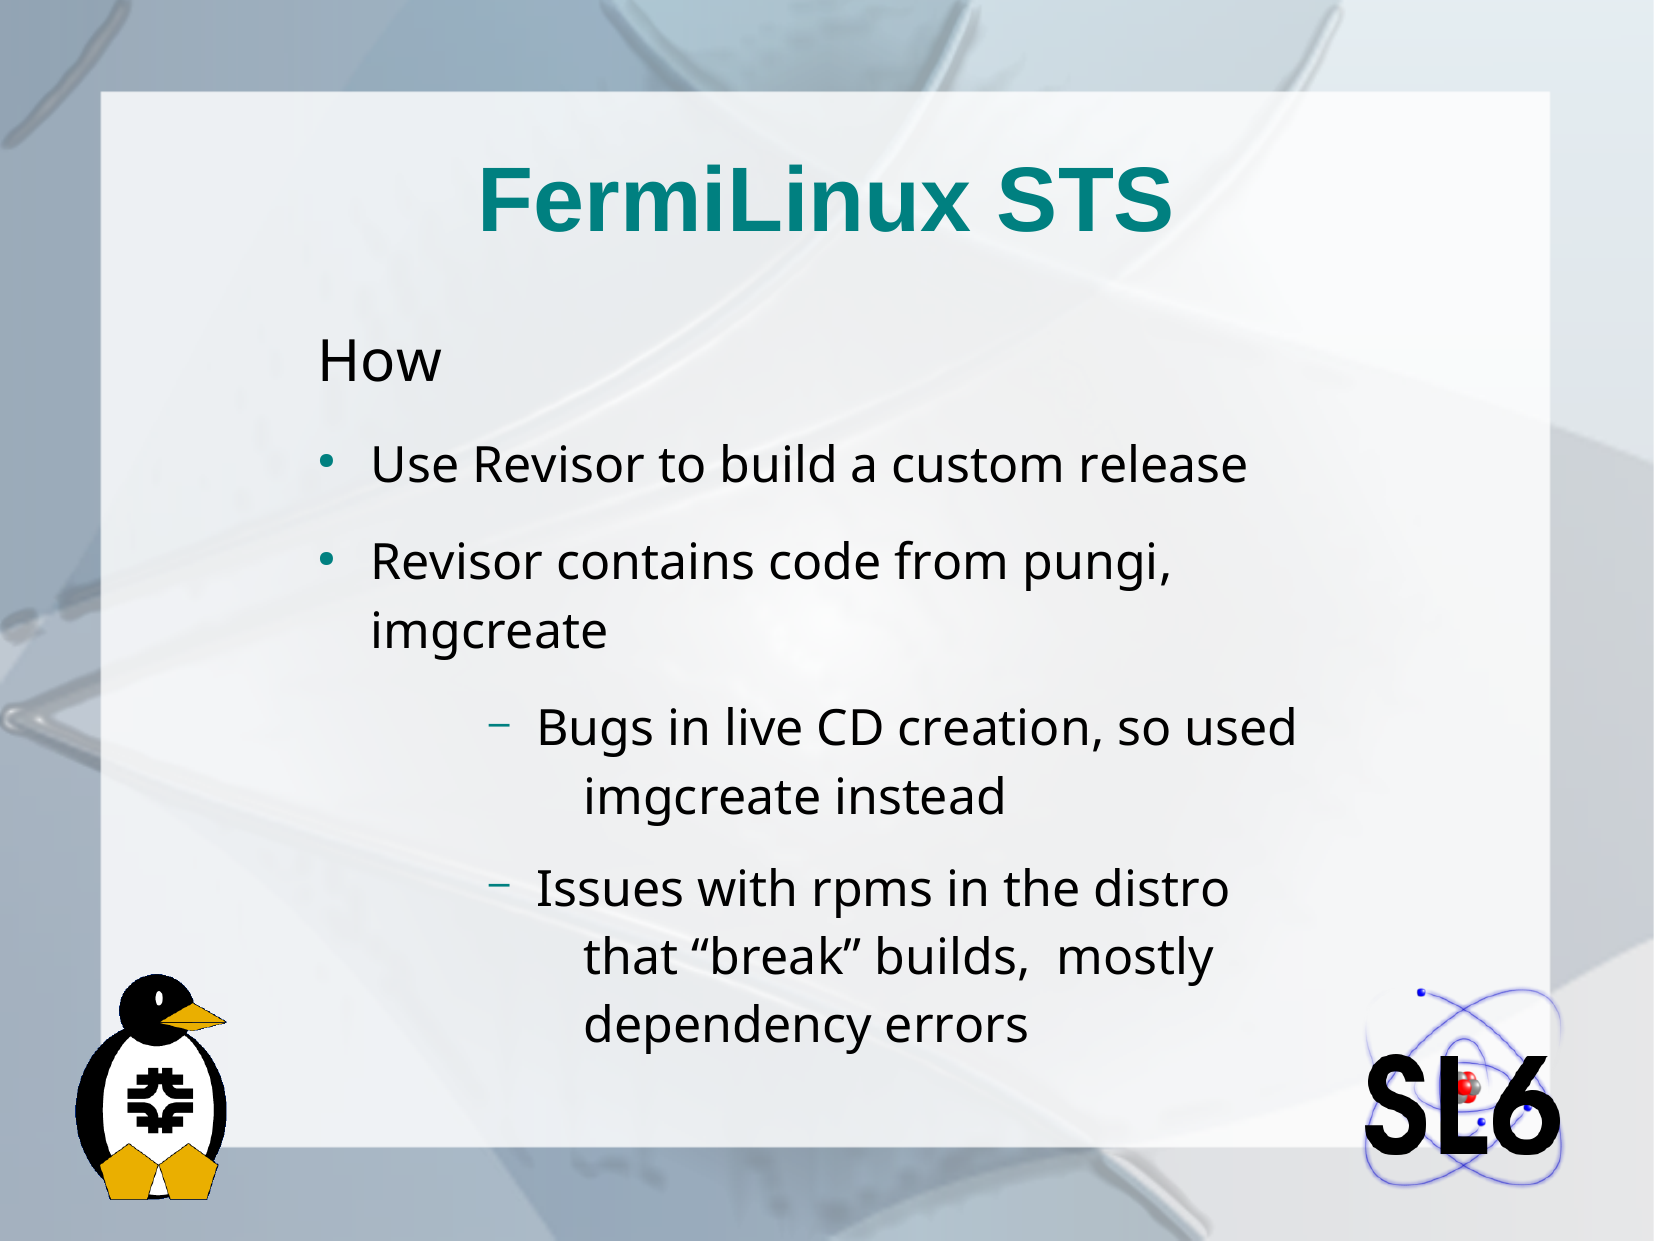

# FermiLinux STS
How
Use Revisor to build a custom release
Revisor contains code from pungi, imgcreate
Bugs in live CD creation, so used imgcreate instead
Issues with rpms in the distro that “break” builds, mostly dependency errors